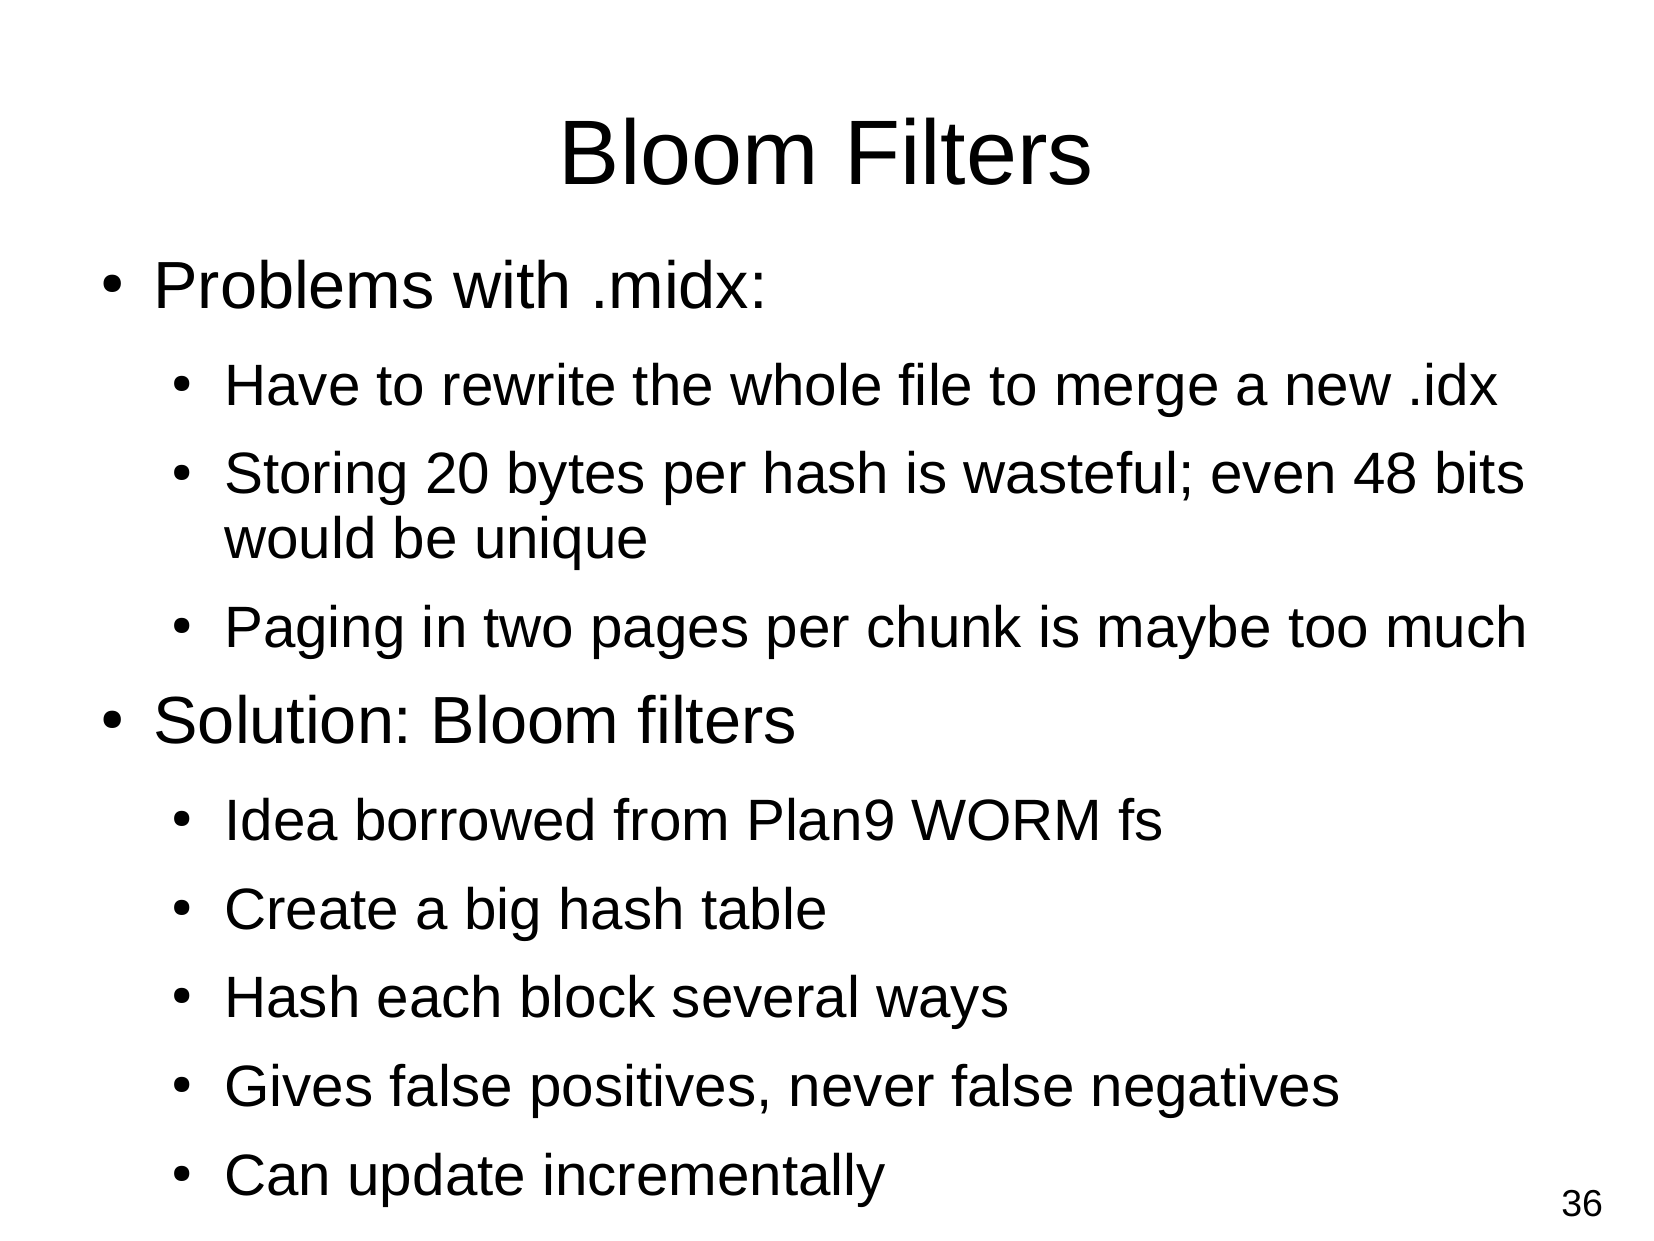

# Bloom Filters
Problems with .midx:
Have to rewrite the whole file to merge a new .idx
Storing 20 bytes per hash is wasteful; even 48 bits would be unique
Paging in two pages per chunk is maybe too much
Solution: Bloom filters
Idea borrowed from Plan9 WORM fs
Create a big hash table
Hash each block several ways
Gives false positives, never false negatives
Can update incrementally
36